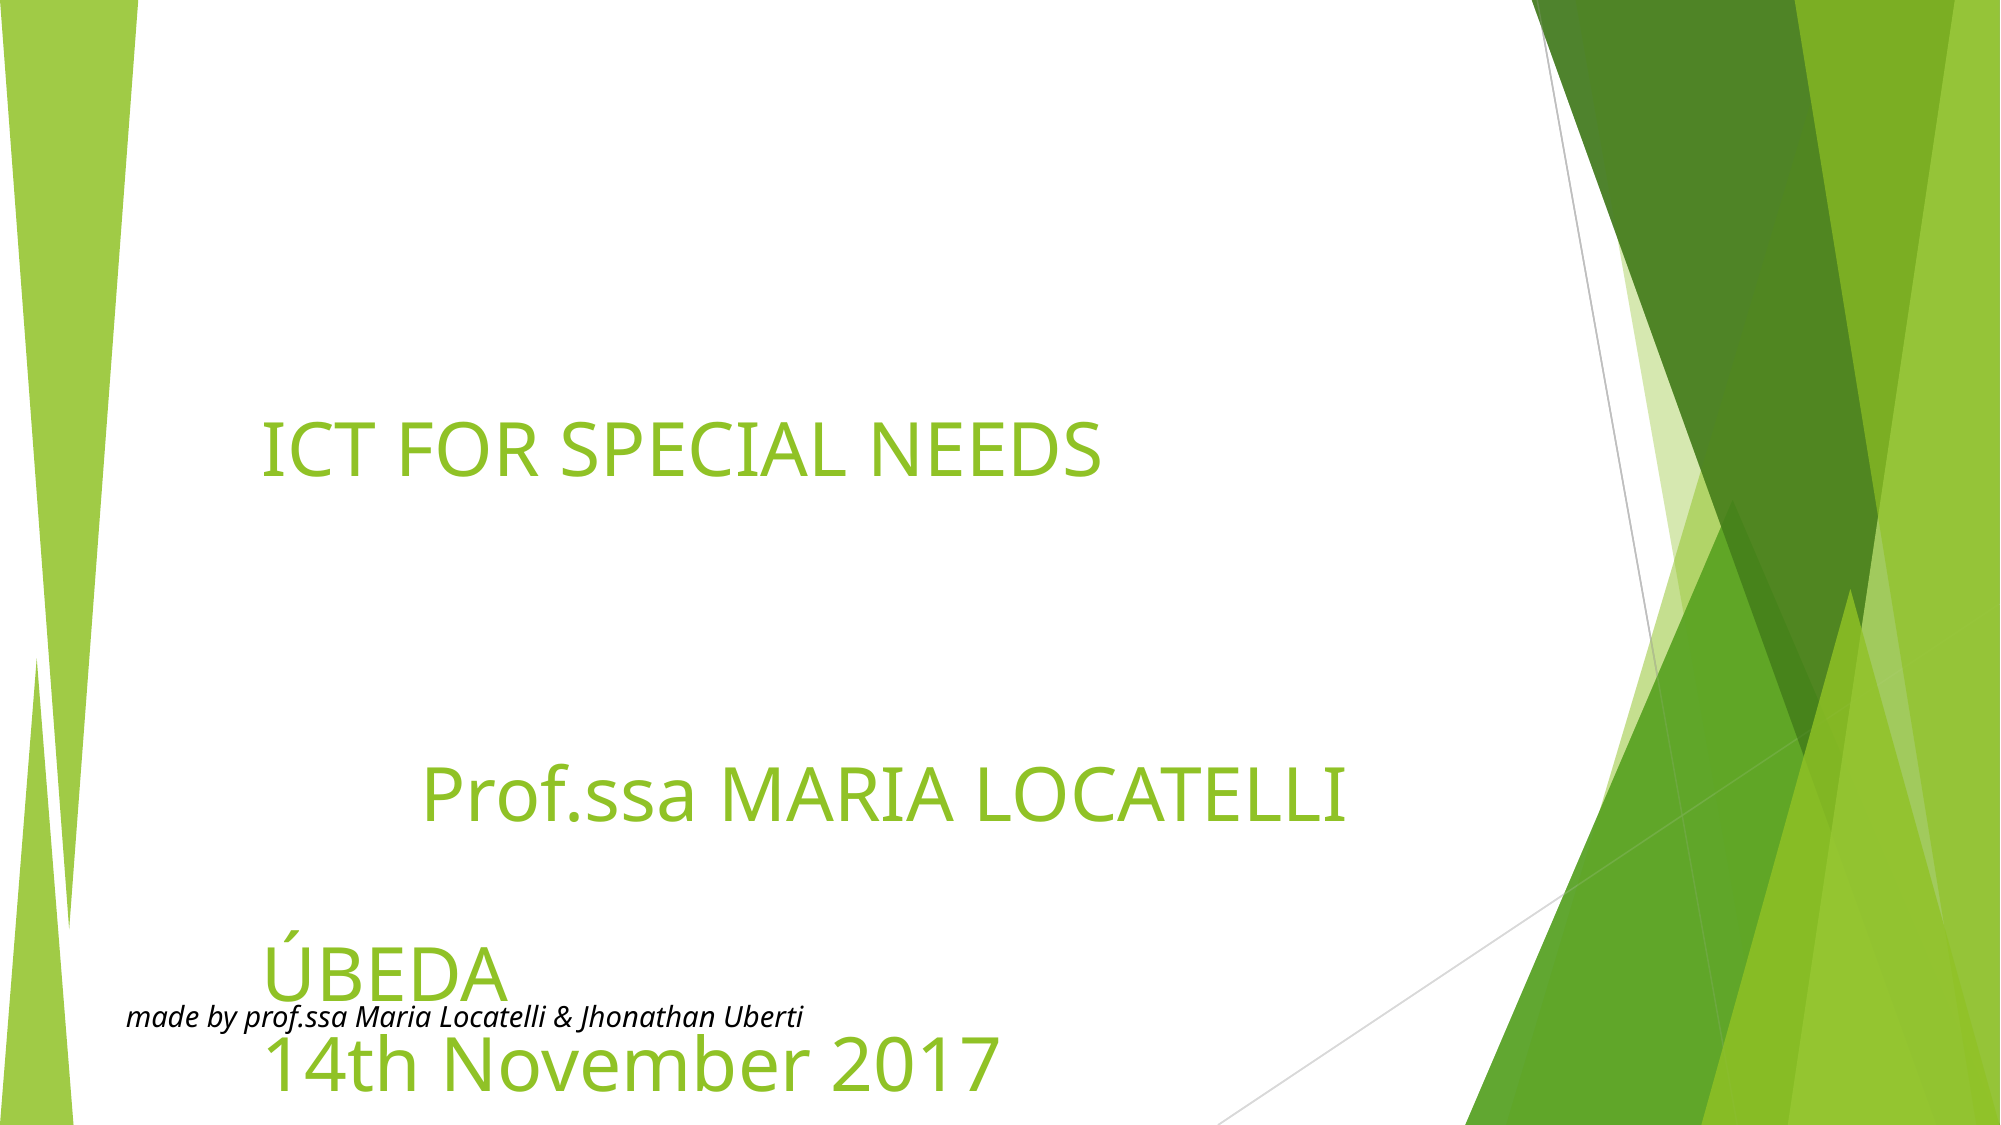

# ICT FOR SPECIAL NEEDS
Prof.ssa MARIA LOCATELLI
ÚBEDA
14th November 2017
made by prof.ssa Maria Locatelli & Jhonathan Uberti